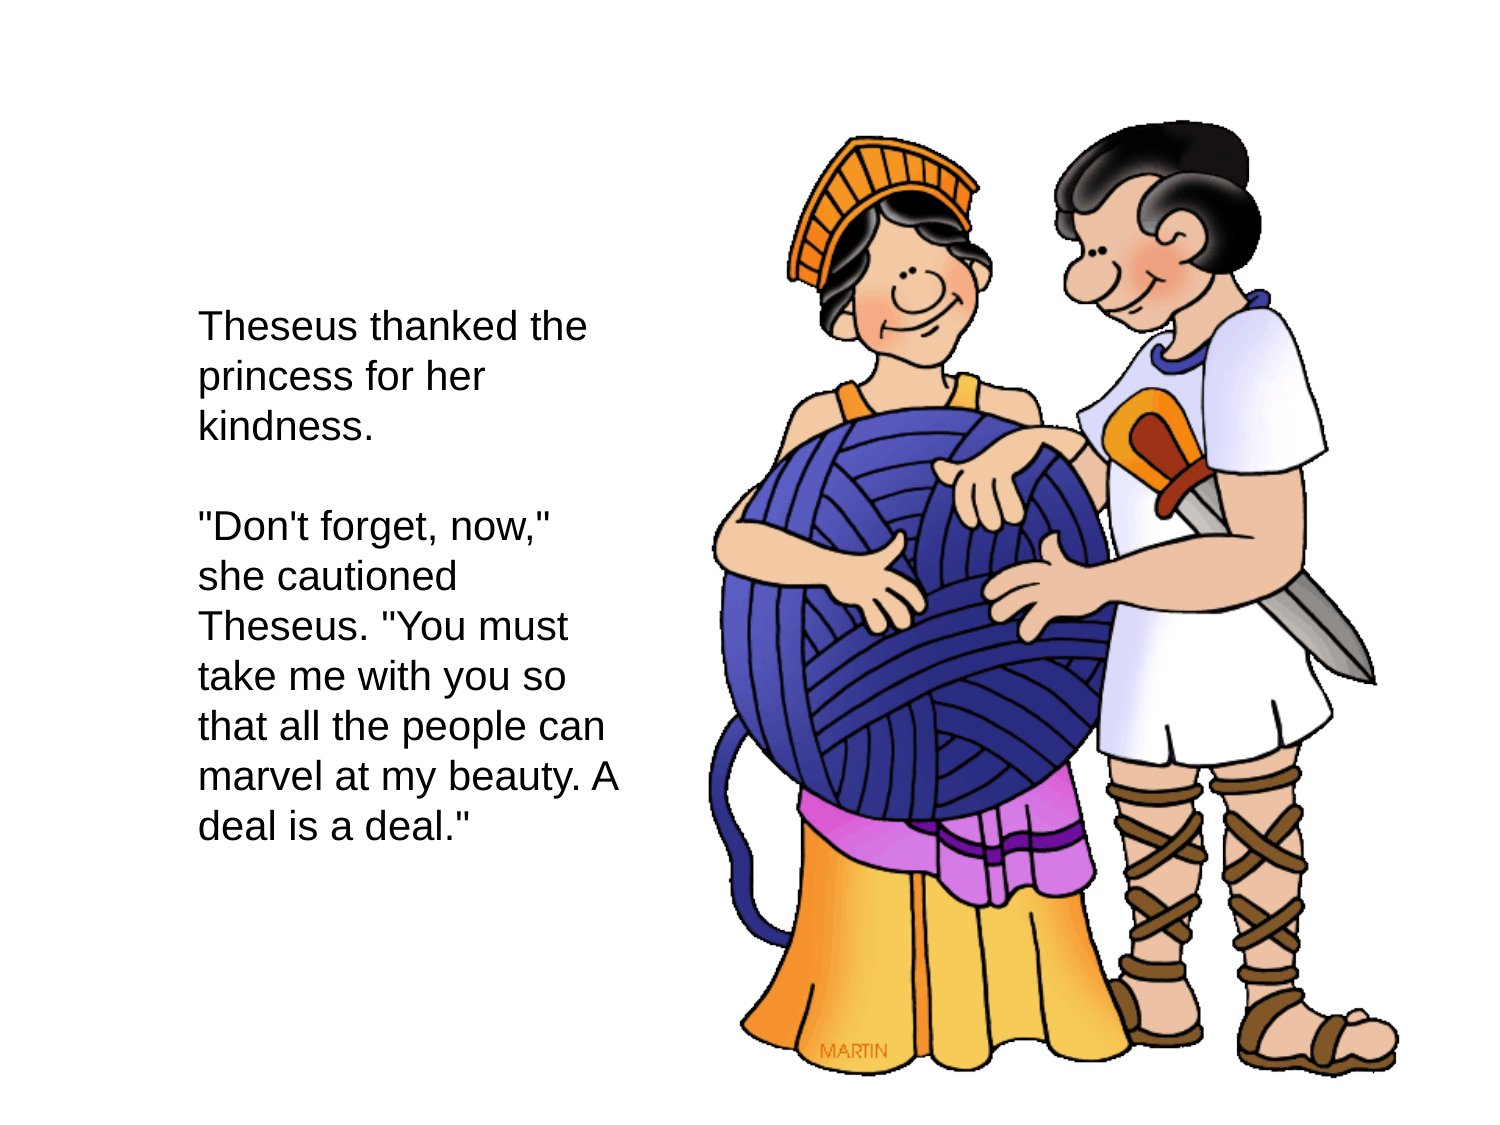

Theseus thanked the princess for her kindness.
"Don't forget, now," she cautioned Theseus. "You must take me with you so that all the people can marvel at my beauty. A deal is a deal."